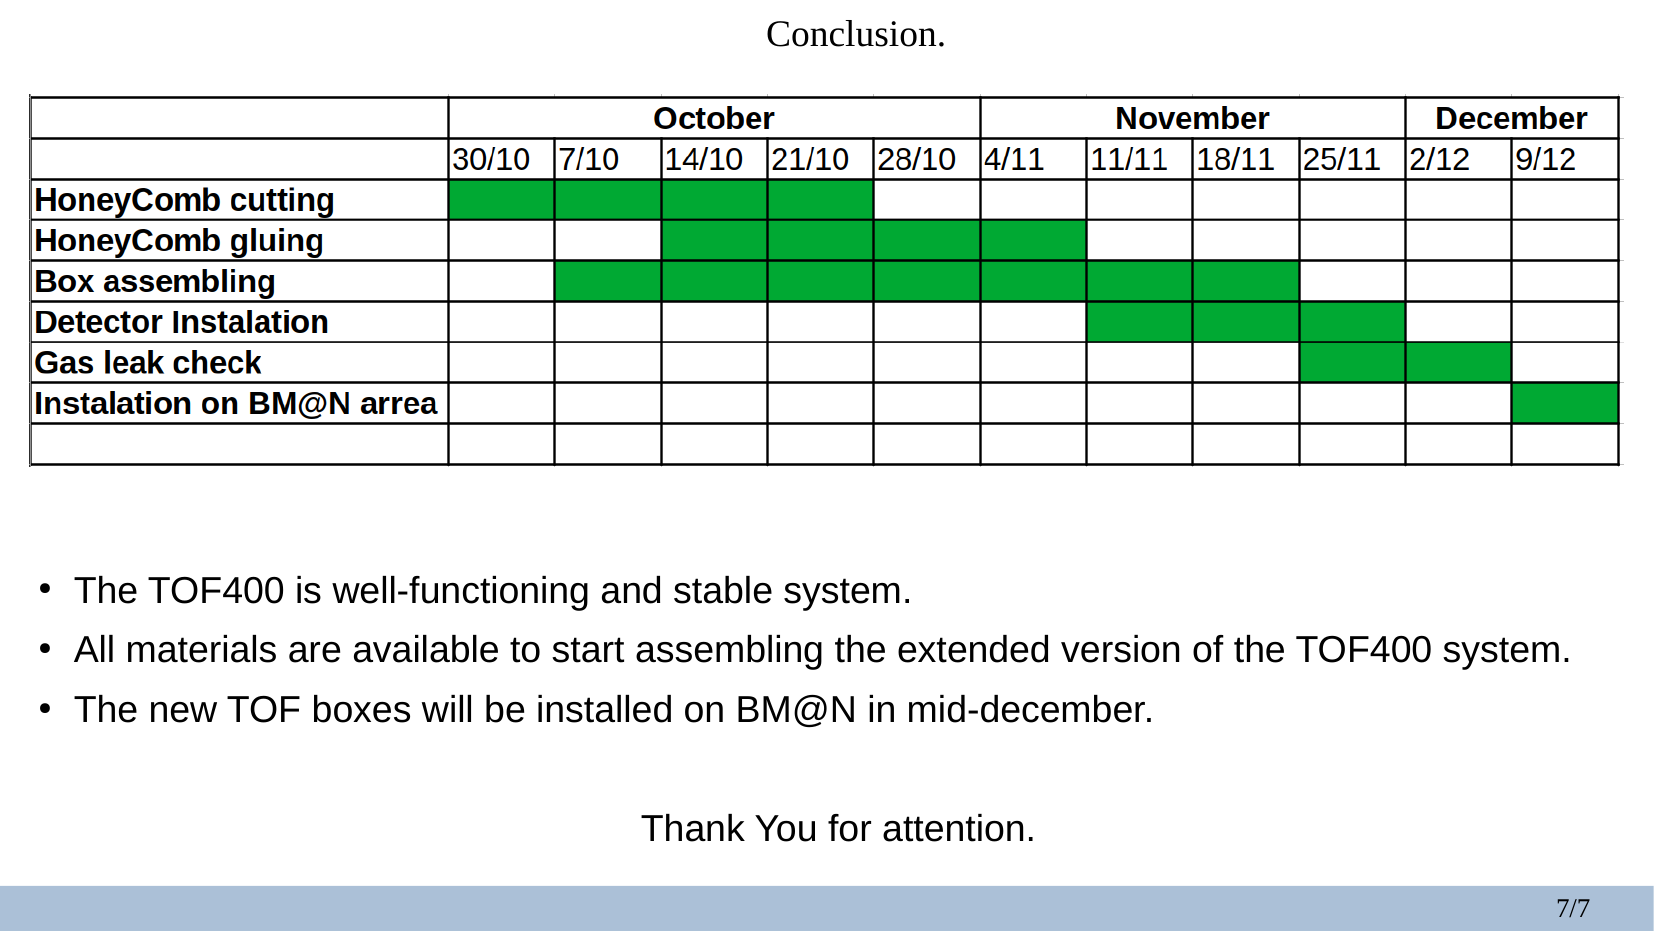

Conclusion.
The TOF400 is well-functioning and stable system.
All materials are available to start assembling the extended version of the TOF400 system.
The new TOF boxes will be installed on BM@N in mid-december.
Thank You for attention.
7/7